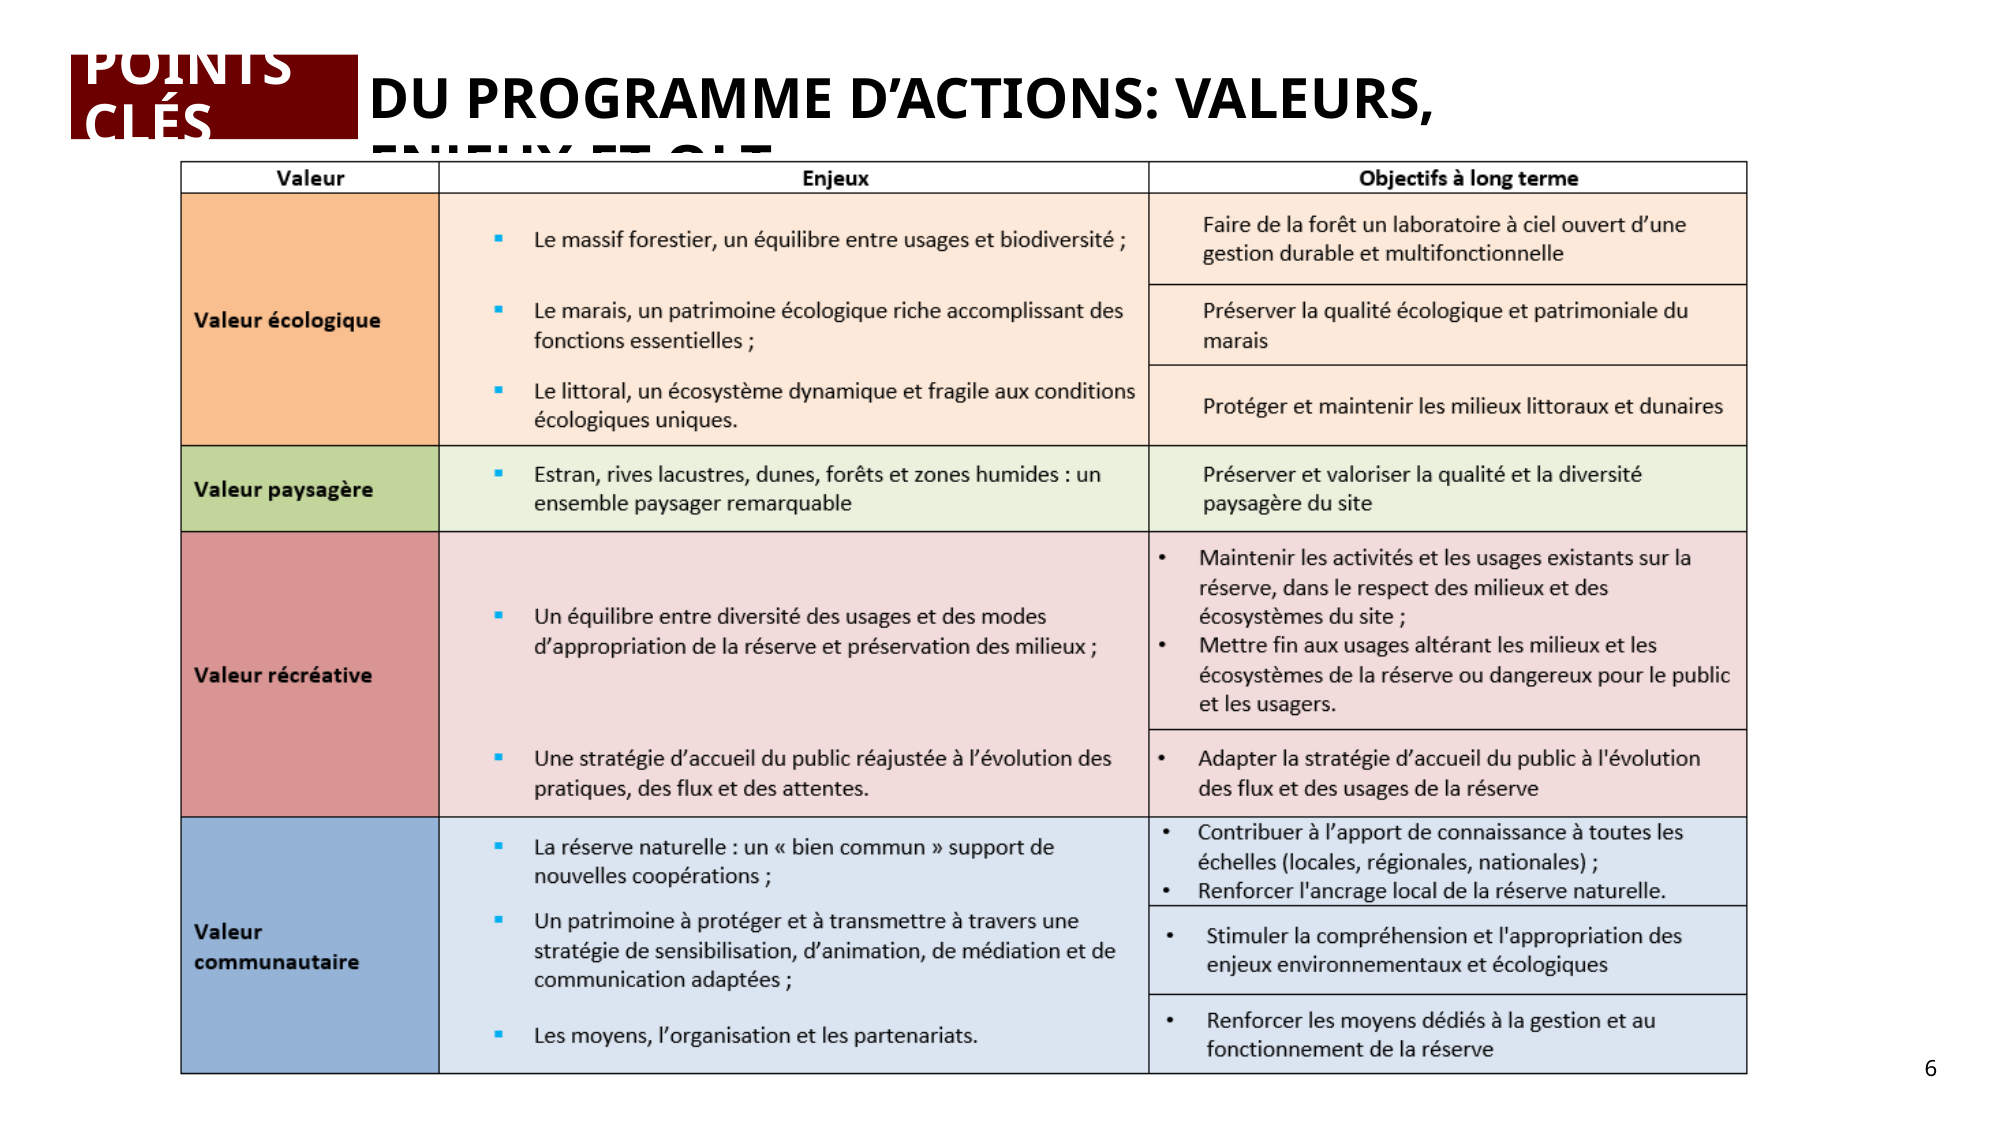

# Points clés
du programme d’actions: Valeurs, enjeux et OLT